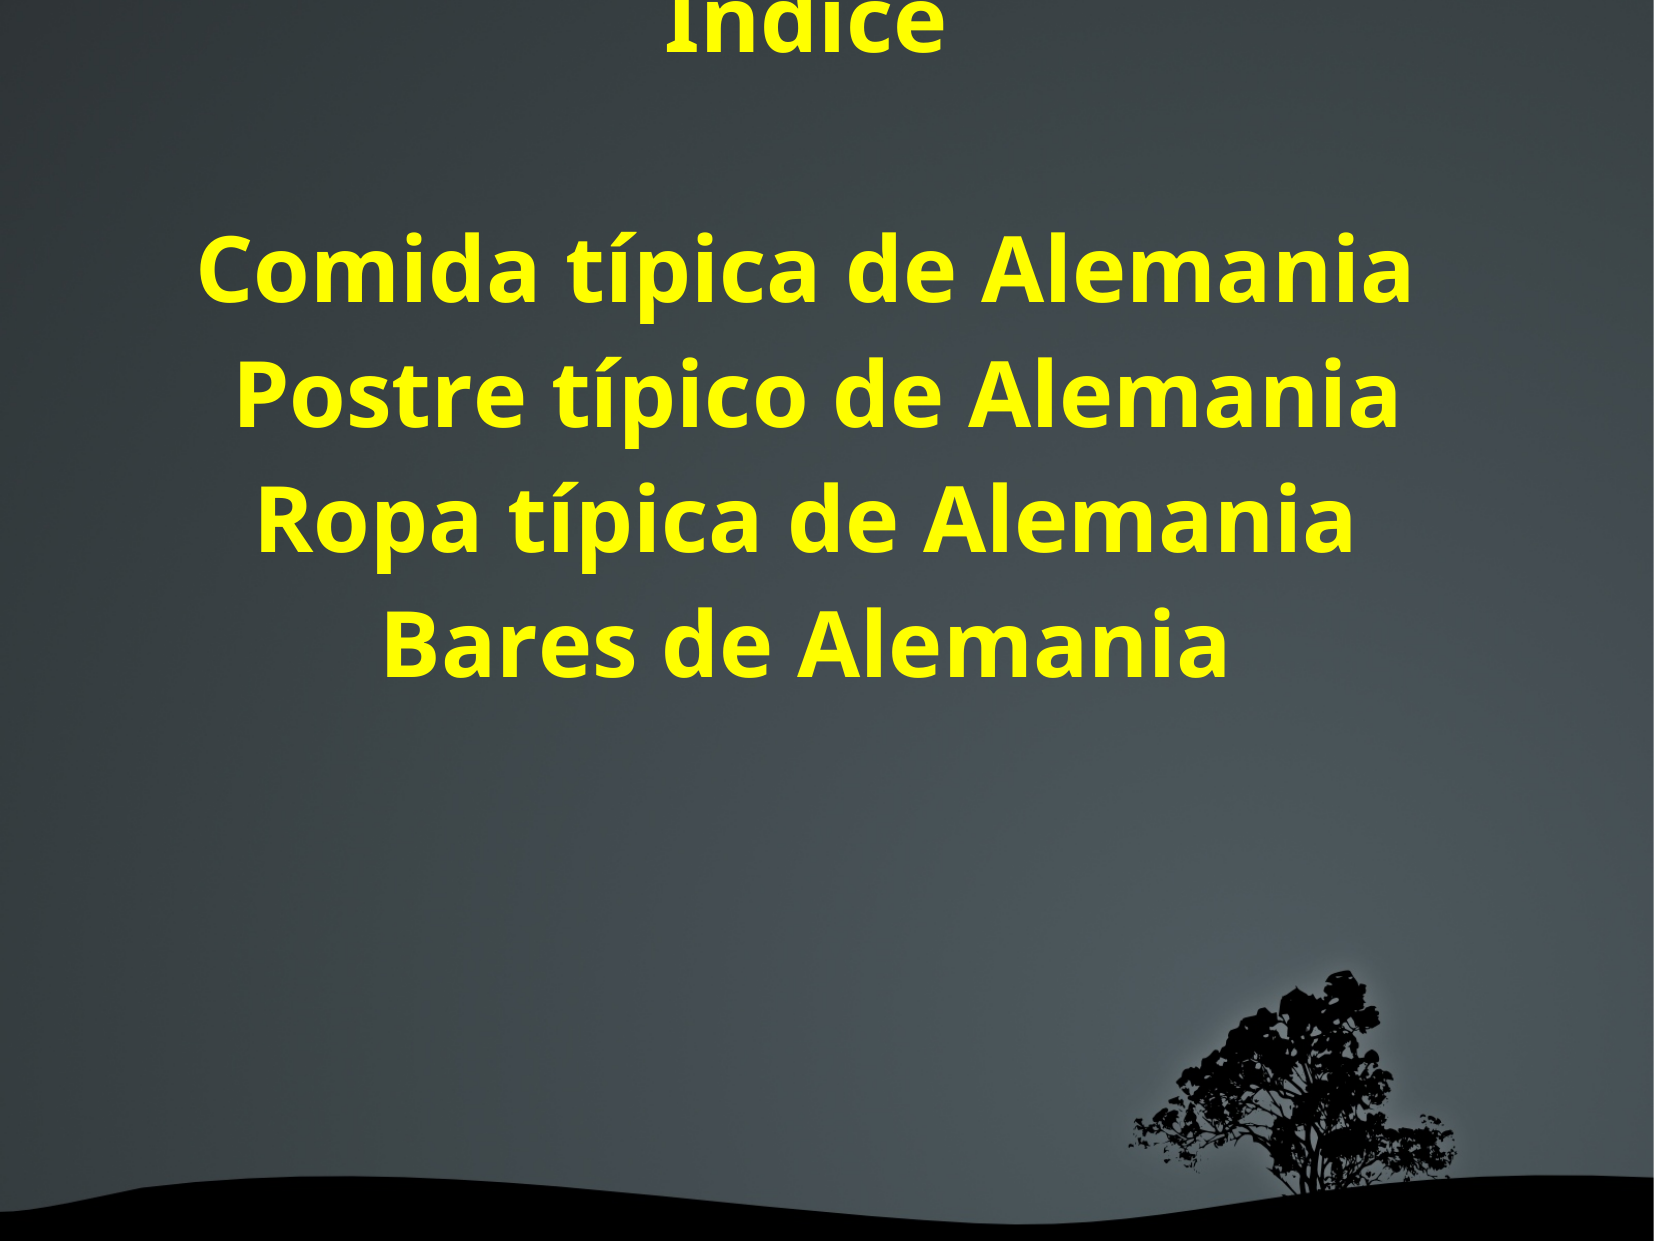

# Índice Comida típica de Alemania Postre típico de Alemania Ropa típica de Alemania Bares de Alemania